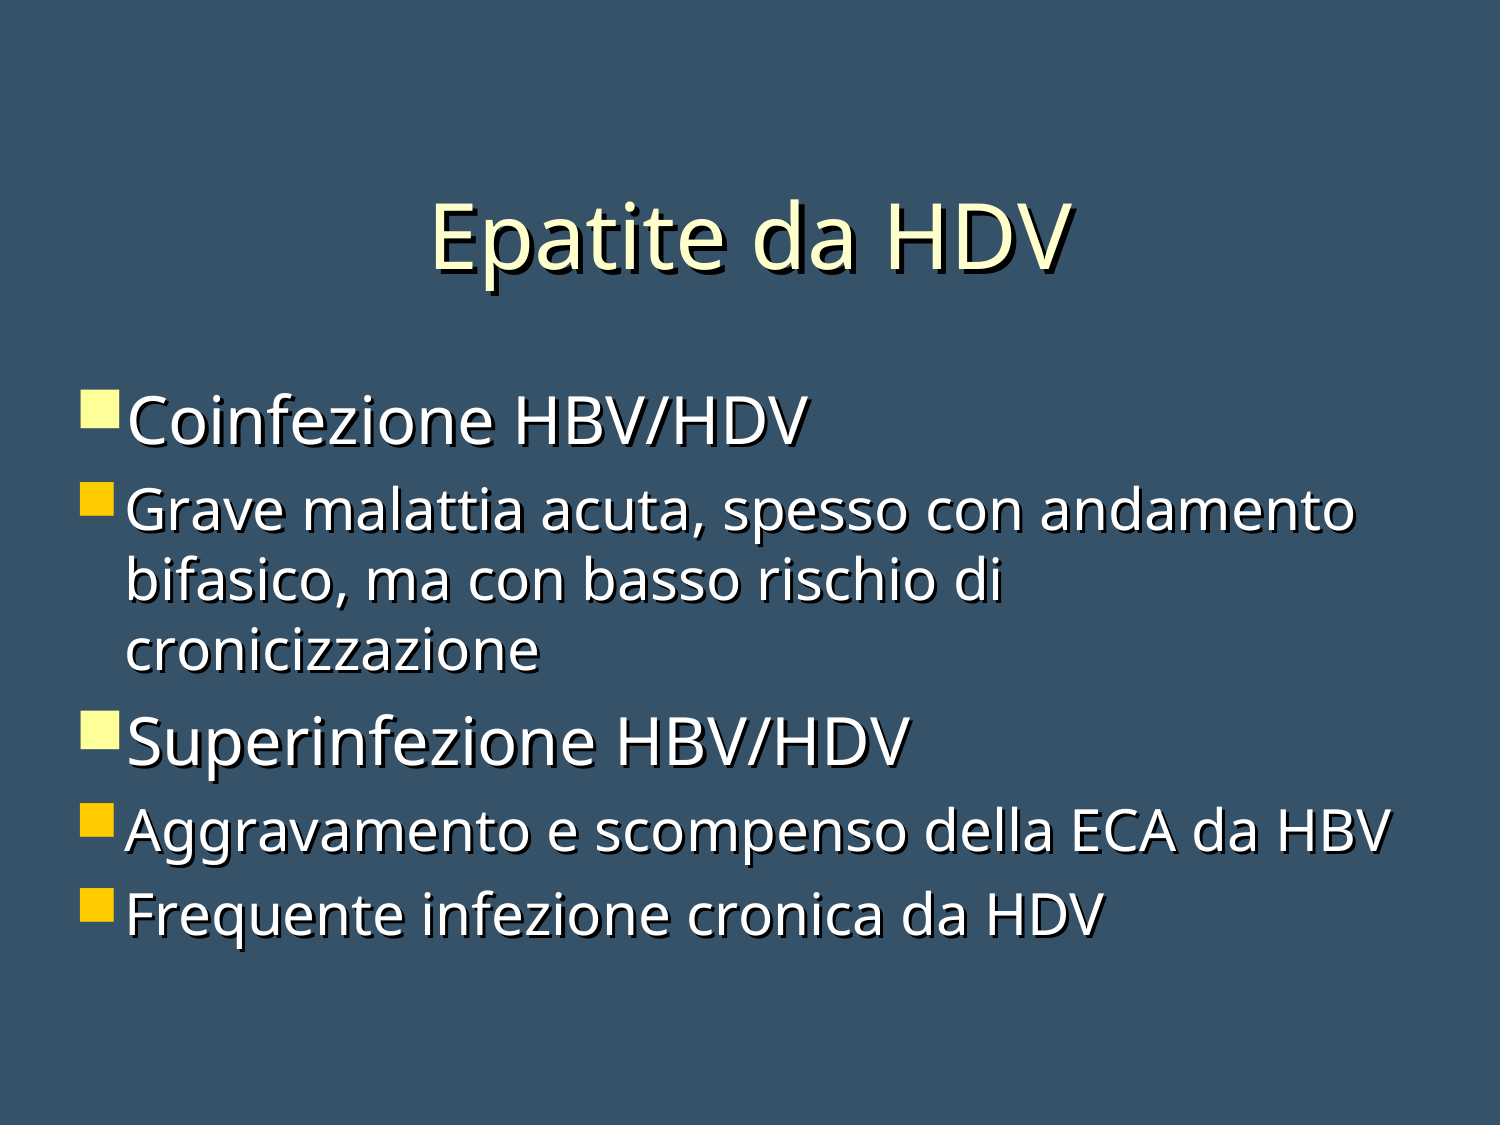

Epatite da HDV
Coinfezione HBV/HDV
Grave malattia acuta, spesso con andamento bifasico, ma con basso rischio di cronicizzazione
Superinfezione HBV/HDV
Aggravamento e scompenso della ECA da HBV
Frequente infezione cronica da HDV